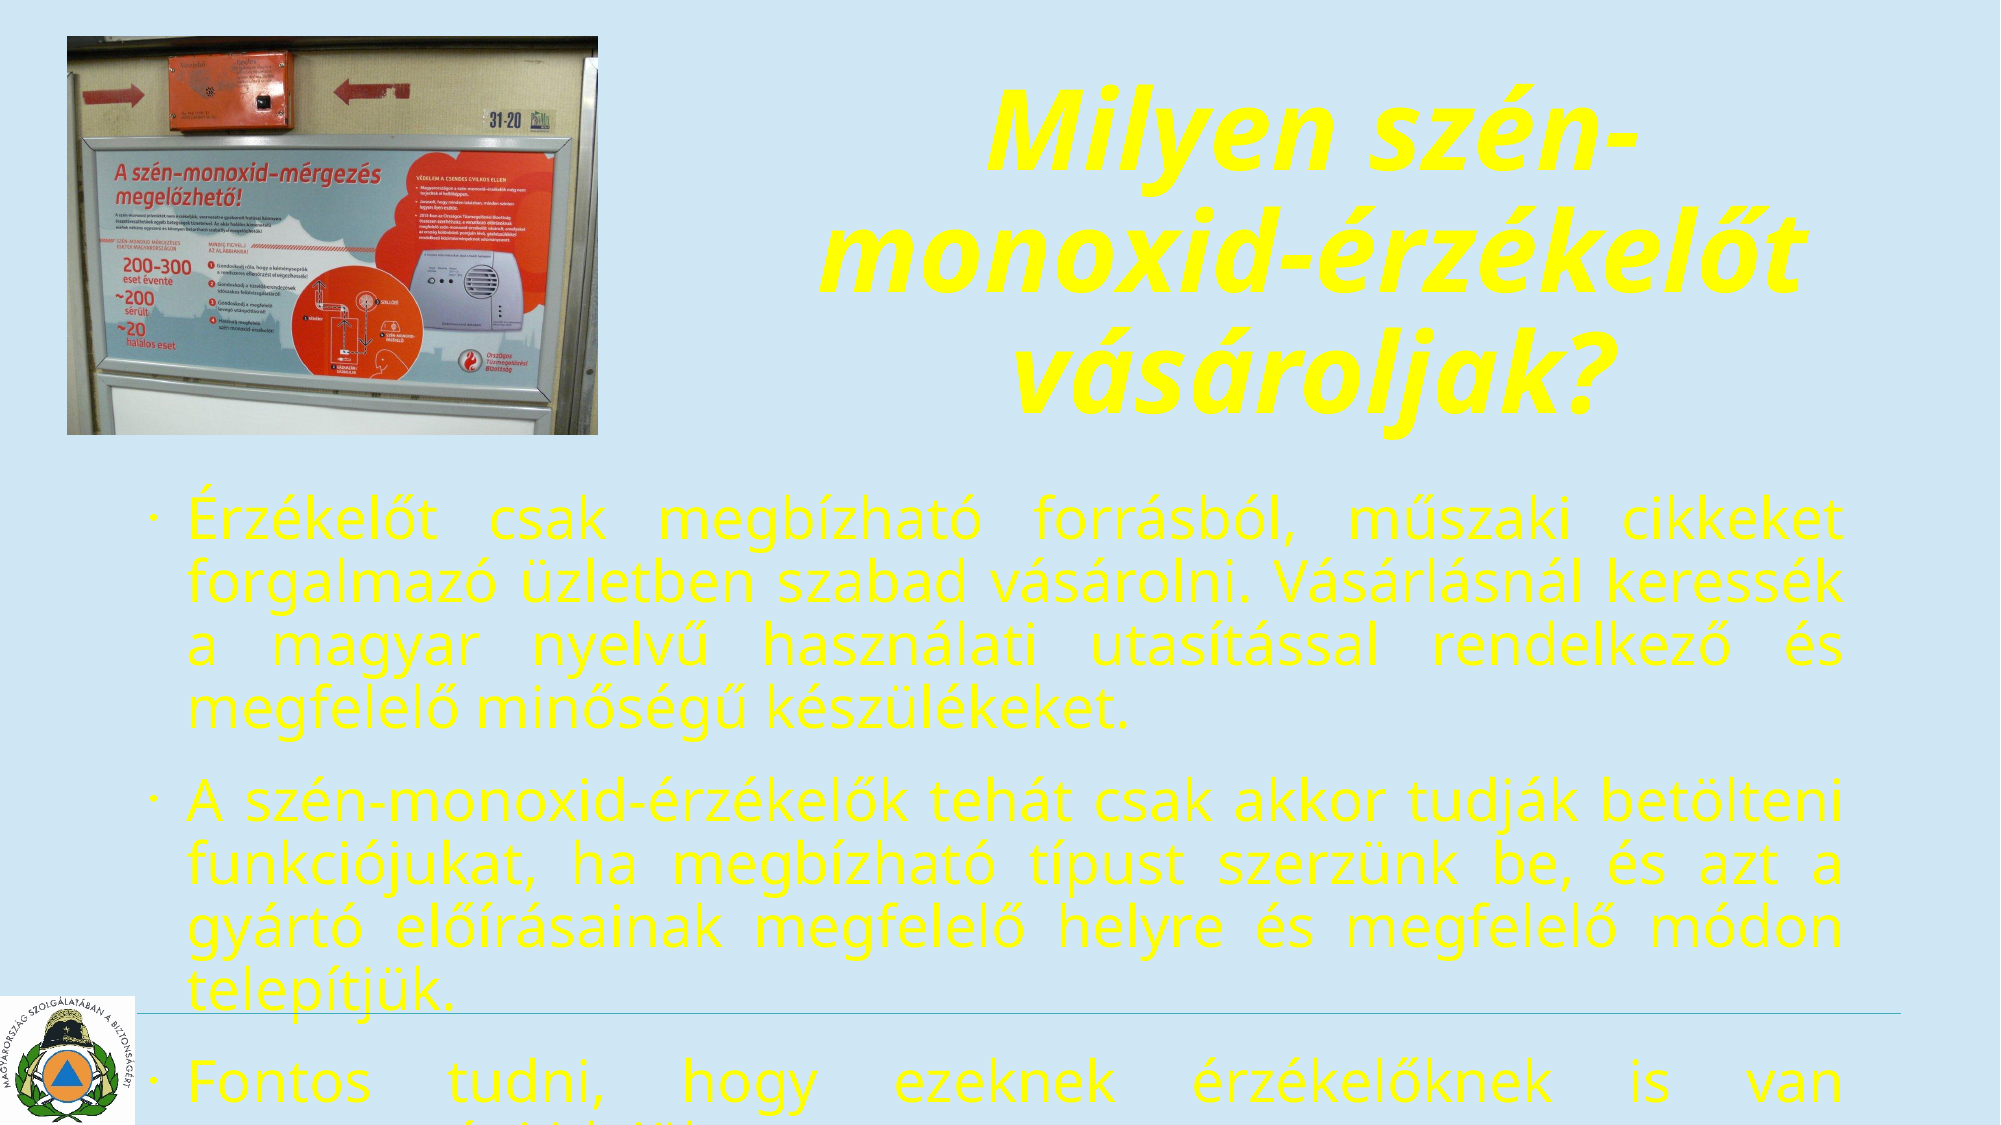

# Milyen szén-monoxid-érzékelőt vásároljak?
Érzékelőt csak megbízható forrásból, műszaki cikkeket forgalmazó üzletben szabad vásárolni. Vásárlásnál keressék a magyar nyelvű használati utasítással rendelkező és megfelelő minőségű készülékeket.
A szén-monoxid-érzékelők tehát csak akkor tudják betölteni funkciójukat, ha megbízható típust szerzünk be, és azt a gyártó előírásainak megfelelő helyre és megfelelő módon telepítjük.
Fontos tudni, hogy ezeknek érzékelőknek is van szavatossági idejük.
Javasolt az eszközt kétévente megfelelő tanúsítványokkal rendelkező laboratóriumban bevizsgáltatni. A szén-monoxid-érzékelők ellenőrzését soha ne végezzék el otthon.